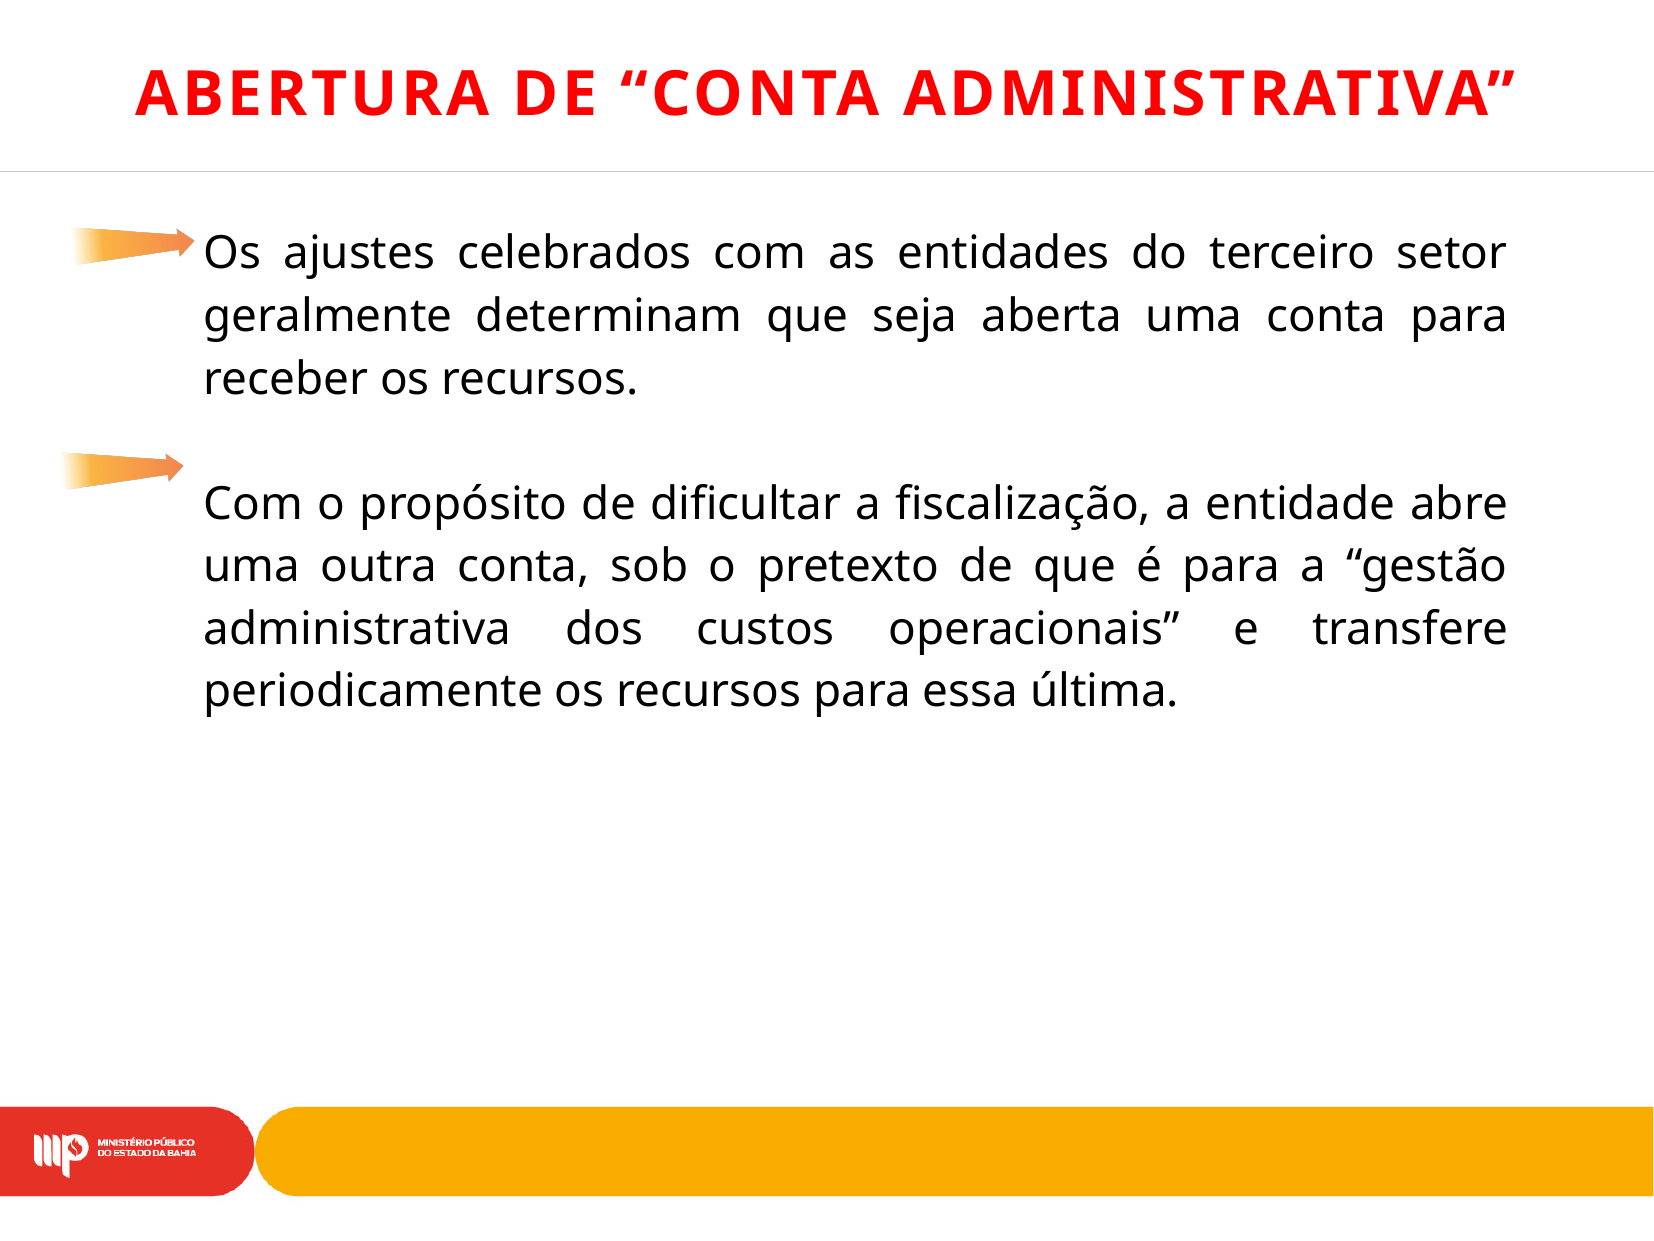

ABERTURA DE “CONTA ADMINISTRATIVA”
Os ajustes celebrados com as entidades do terceiro setor geralmente determinam que seja aberta uma conta para receber os recursos.
Com o propósito de dificultar a fiscalização, a entidade abre uma outra conta, sob o pretexto de que é para a “gestão administrativa dos custos operacionais” e transfere periodicamente os recursos para essa última.